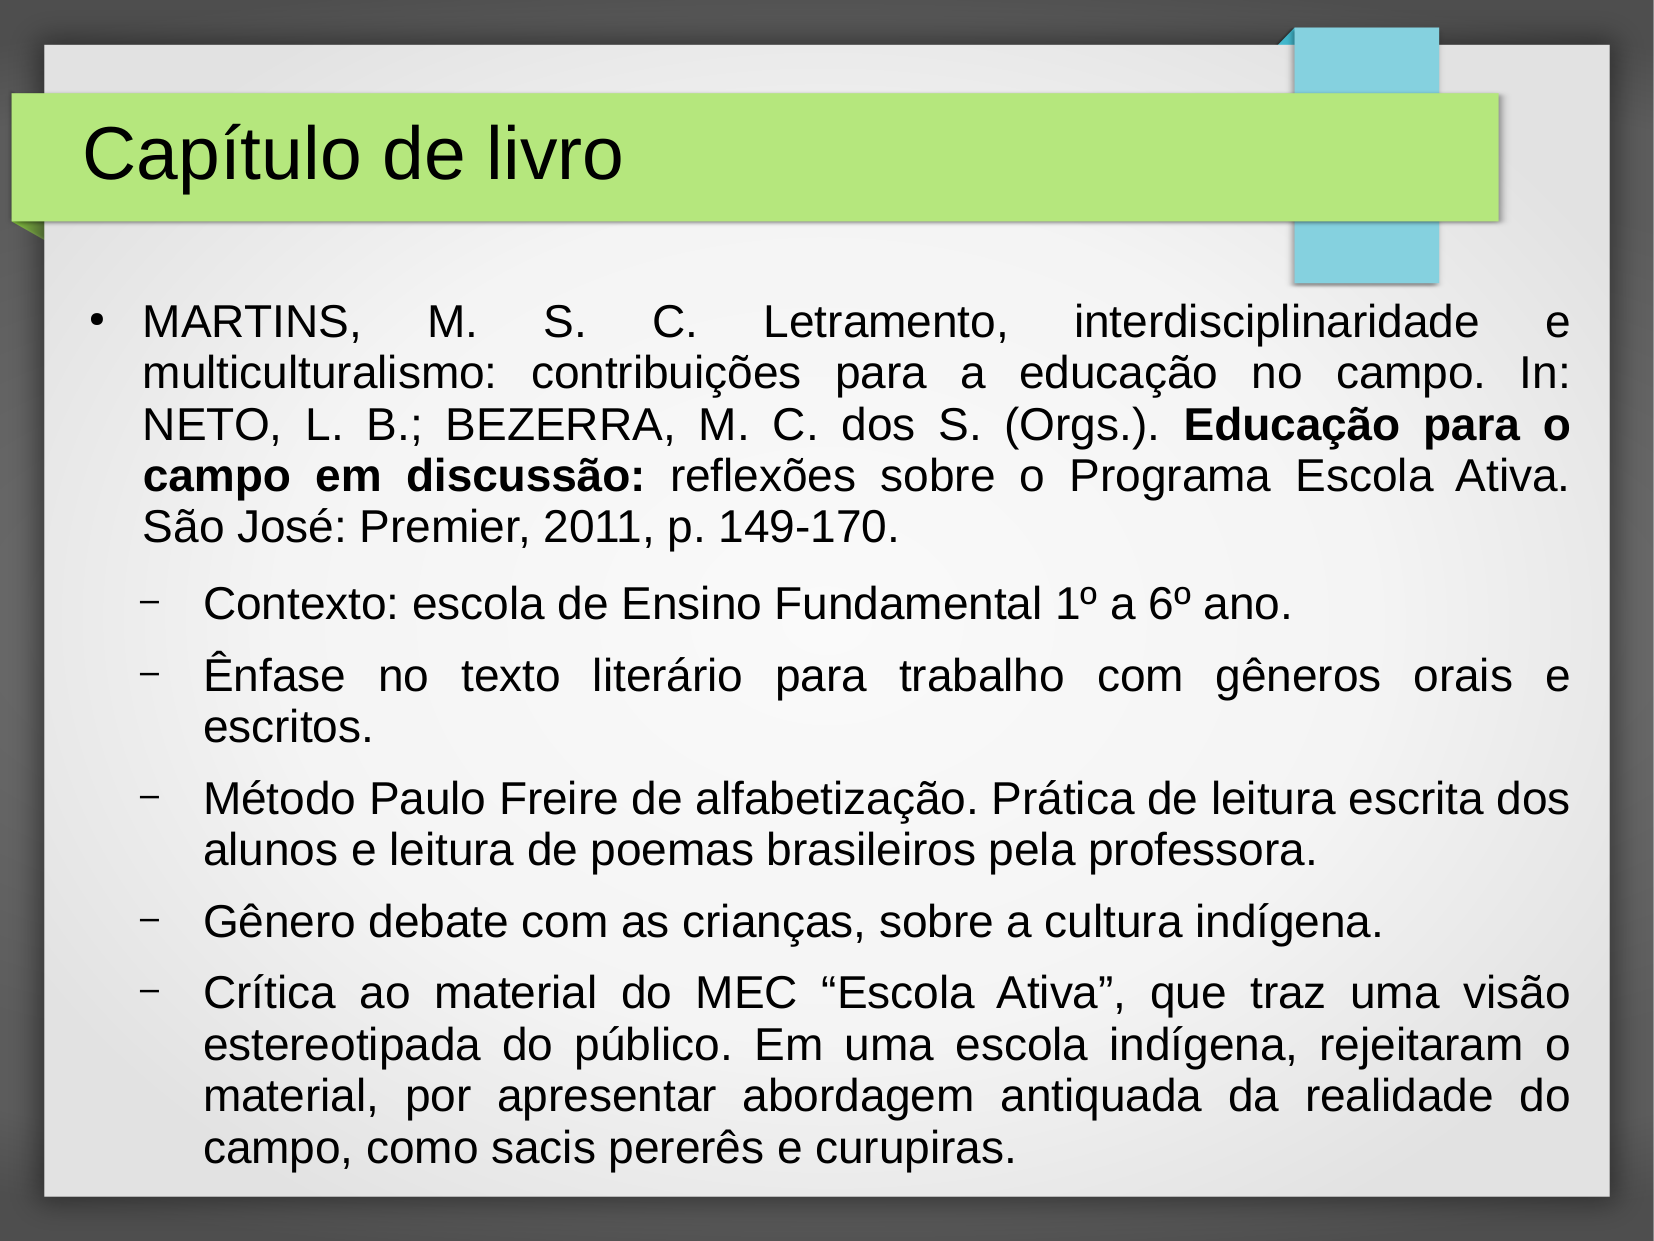

# Capítulo de livro
MARTINS, M. S. C. Letramento, interdisciplinaridade e multiculturalismo: contribuições para a educação no campo. In: NETO, L. B.; BEZERRA, M. C. dos S. (Orgs.). Educação para o campo em discussão: reflexões sobre o Programa Escola Ativa. São José: Premier, 2011, p. 149-170.
Contexto: escola de Ensino Fundamental 1º a 6º ano.
Ênfase no texto literário para trabalho com gêneros orais e escritos.
Método Paulo Freire de alfabetização. Prática de leitura escrita dos alunos e leitura de poemas brasileiros pela professora.
Gênero debate com as crianças, sobre a cultura indígena.
Crítica ao material do MEC “Escola Ativa”, que traz uma visão estereotipada do público. Em uma escola indígena, rejeitaram o material, por apresentar abordagem antiquada da realidade do campo, como sacis pererês e curupiras.